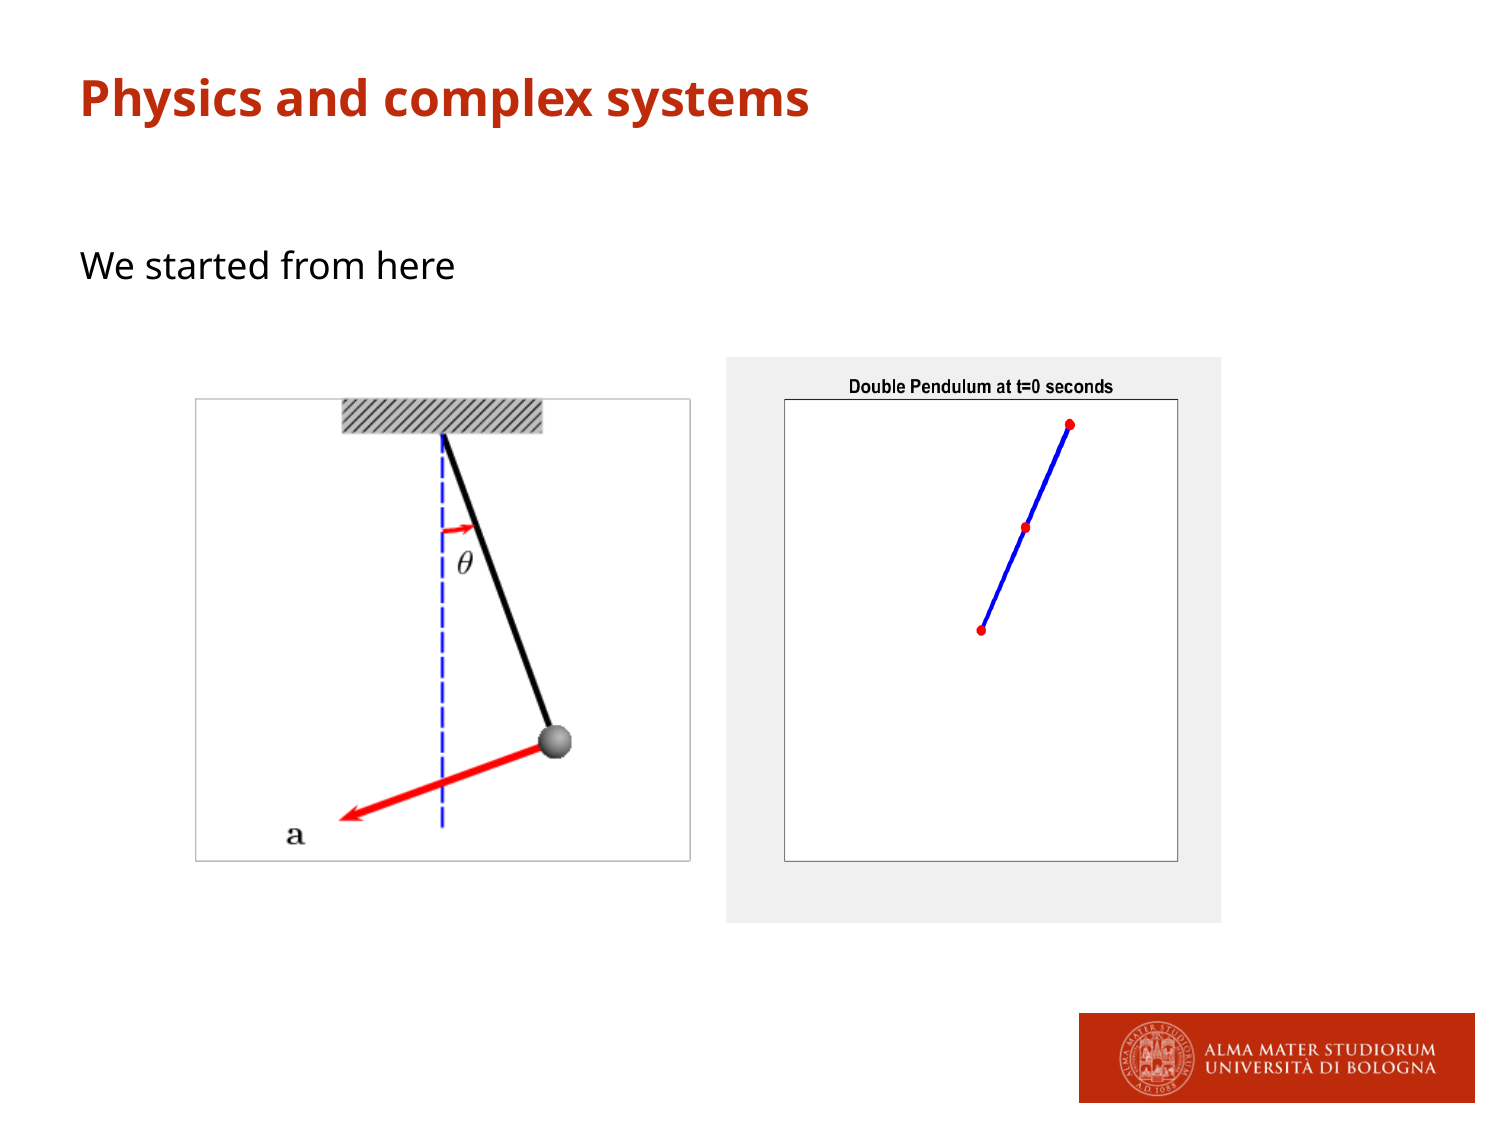

# Physics and complex systems
We started from here